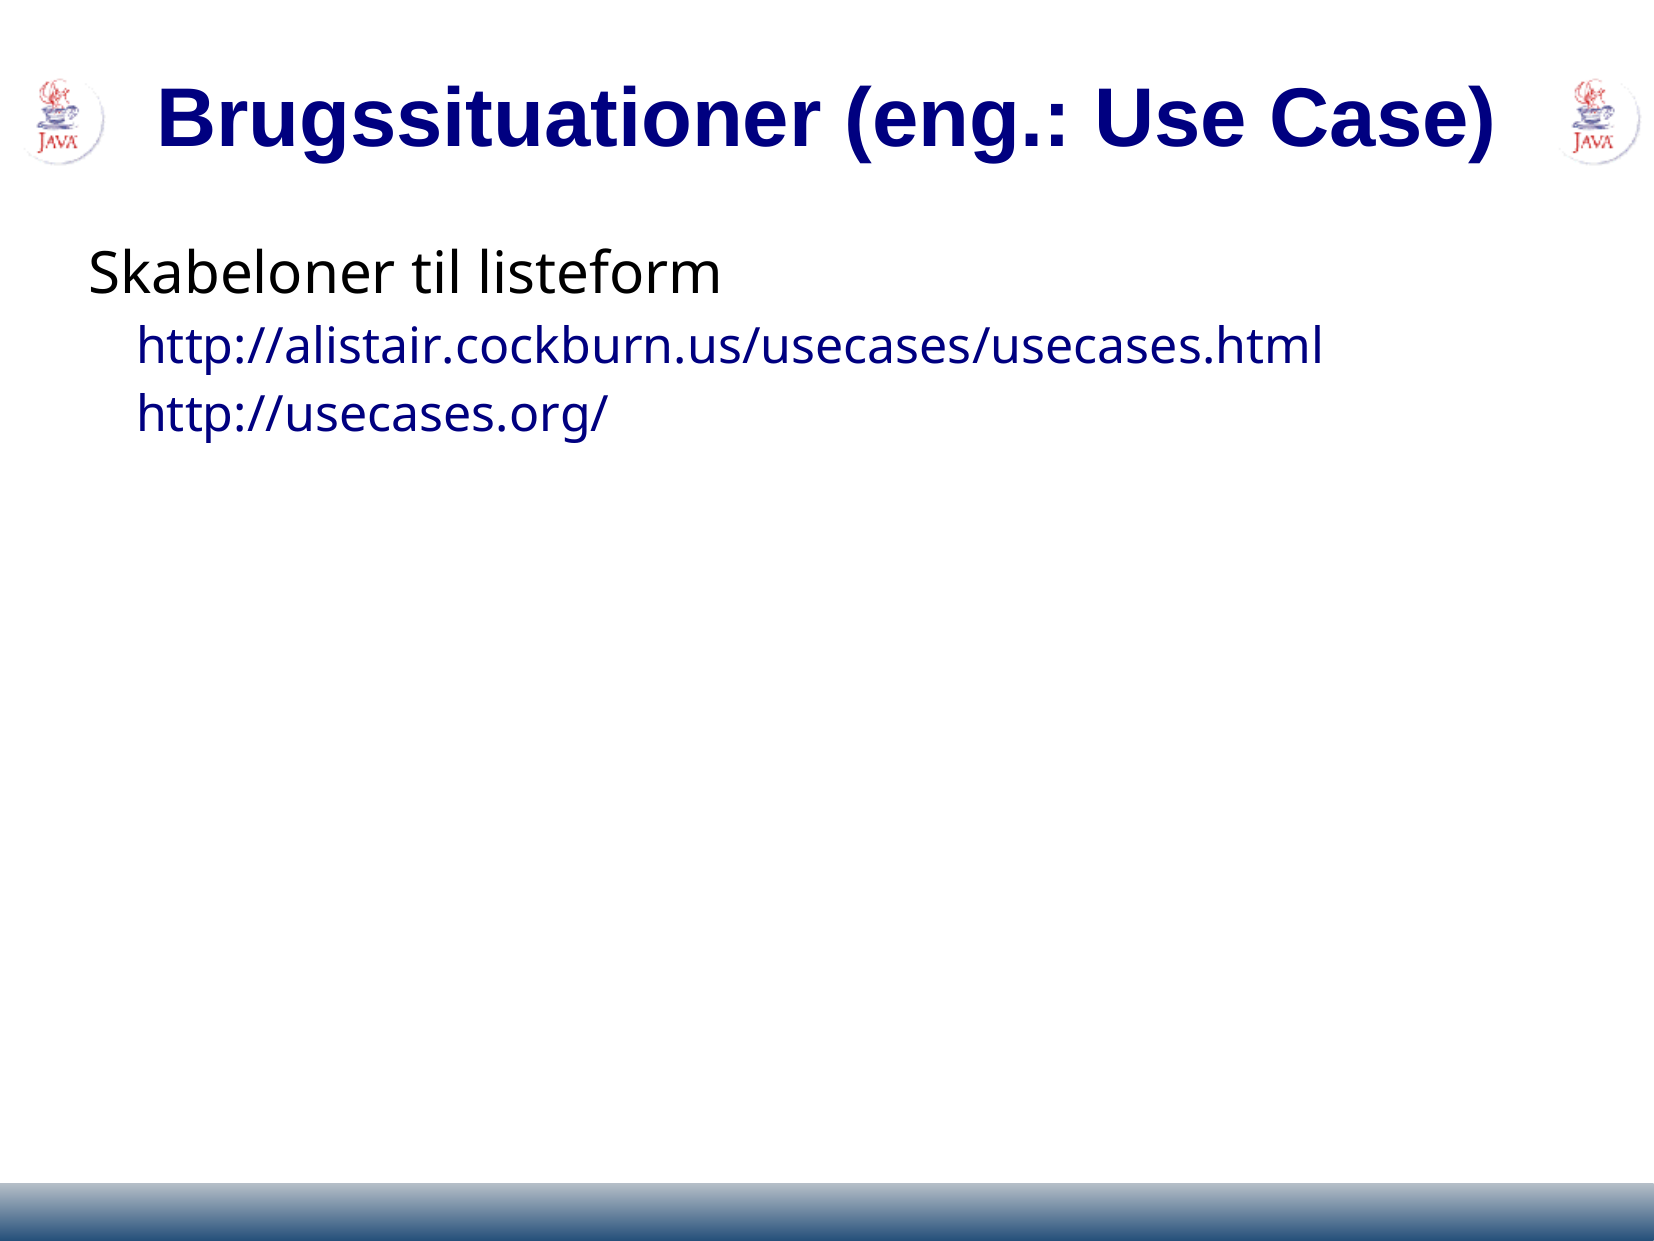

# Brugssituationer (eng.: Use Case)
Skabeloner til listeform
http://alistair.cockburn.us/usecases/usecases.html
http://usecases.org/